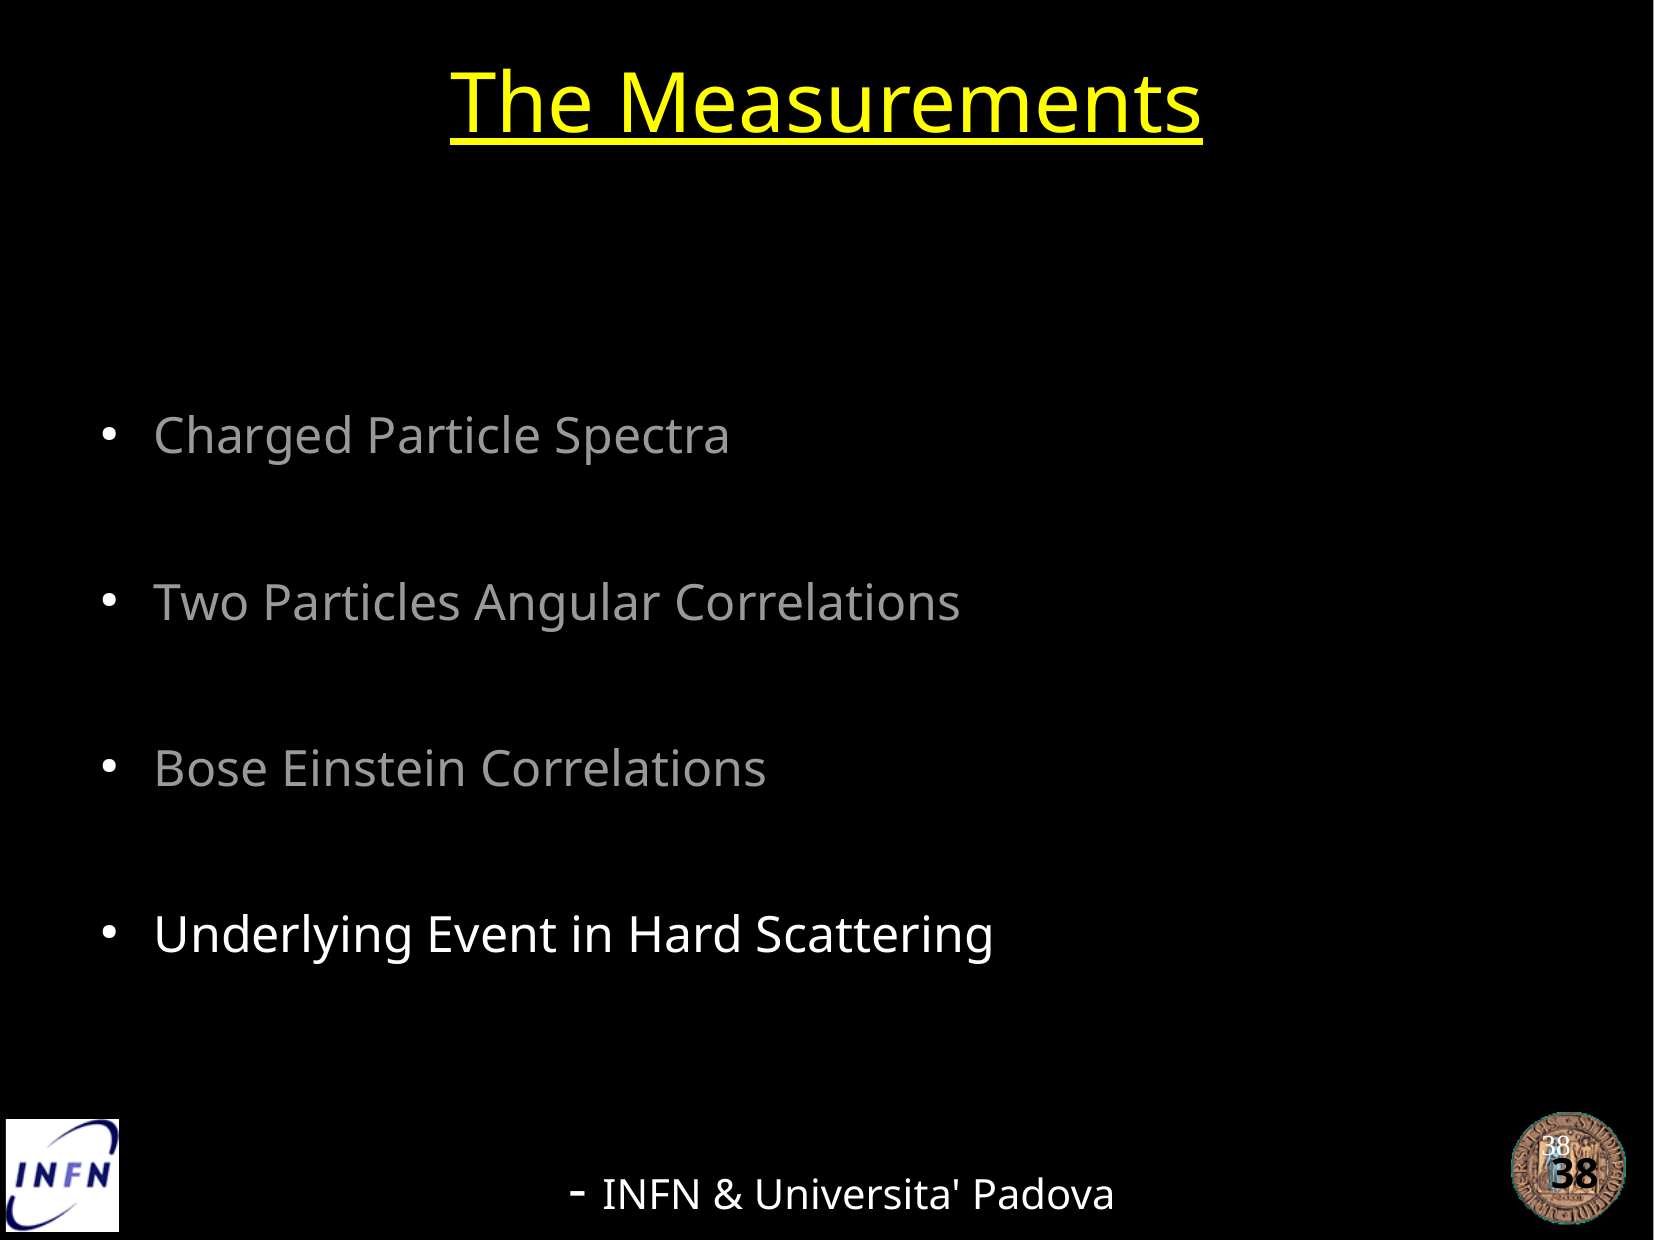

# The Measurements
Charged Particle Spectra
Two Particles Angular Correlations
Bose Einstein Correlations
Underlying Event in Hard Scattering
38